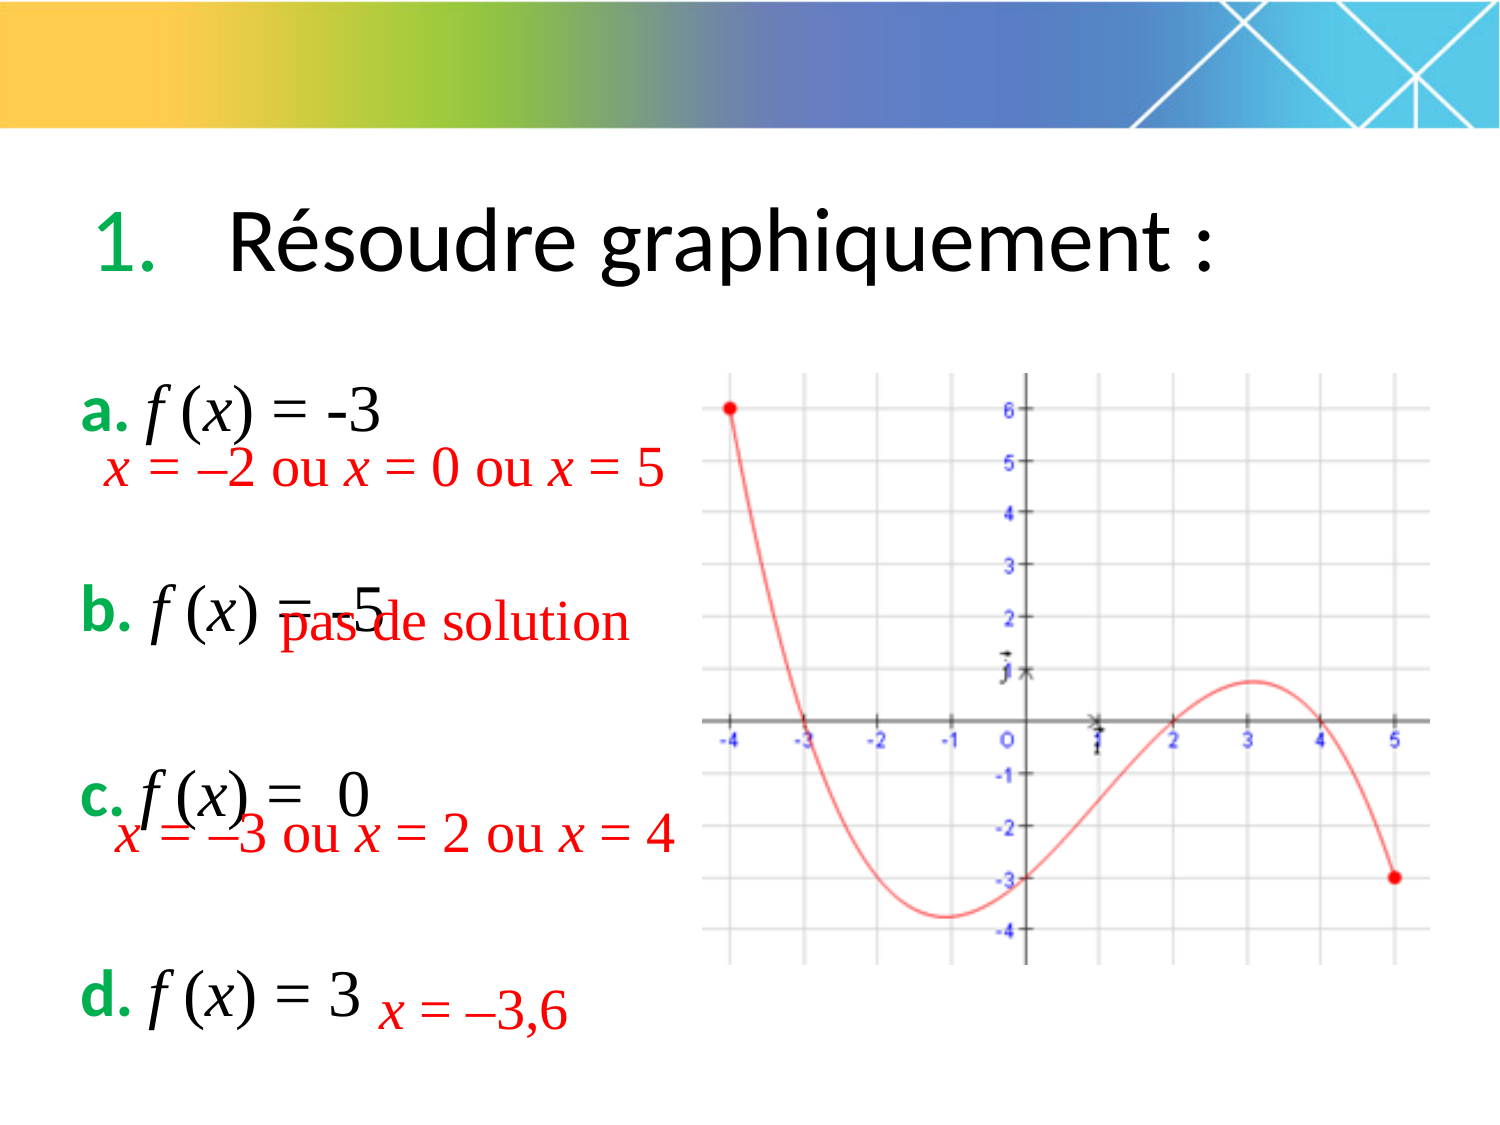

# Résoudre graphiquement :
a. f (x) = -3
b. f (x) = -5
c. f (x) = 0
d. f (x) = 3
 x = –2 ou x = 0 ou x = 5
pas de solution
x = –3 ou x = 2 ou x = 4
	x = –3,6